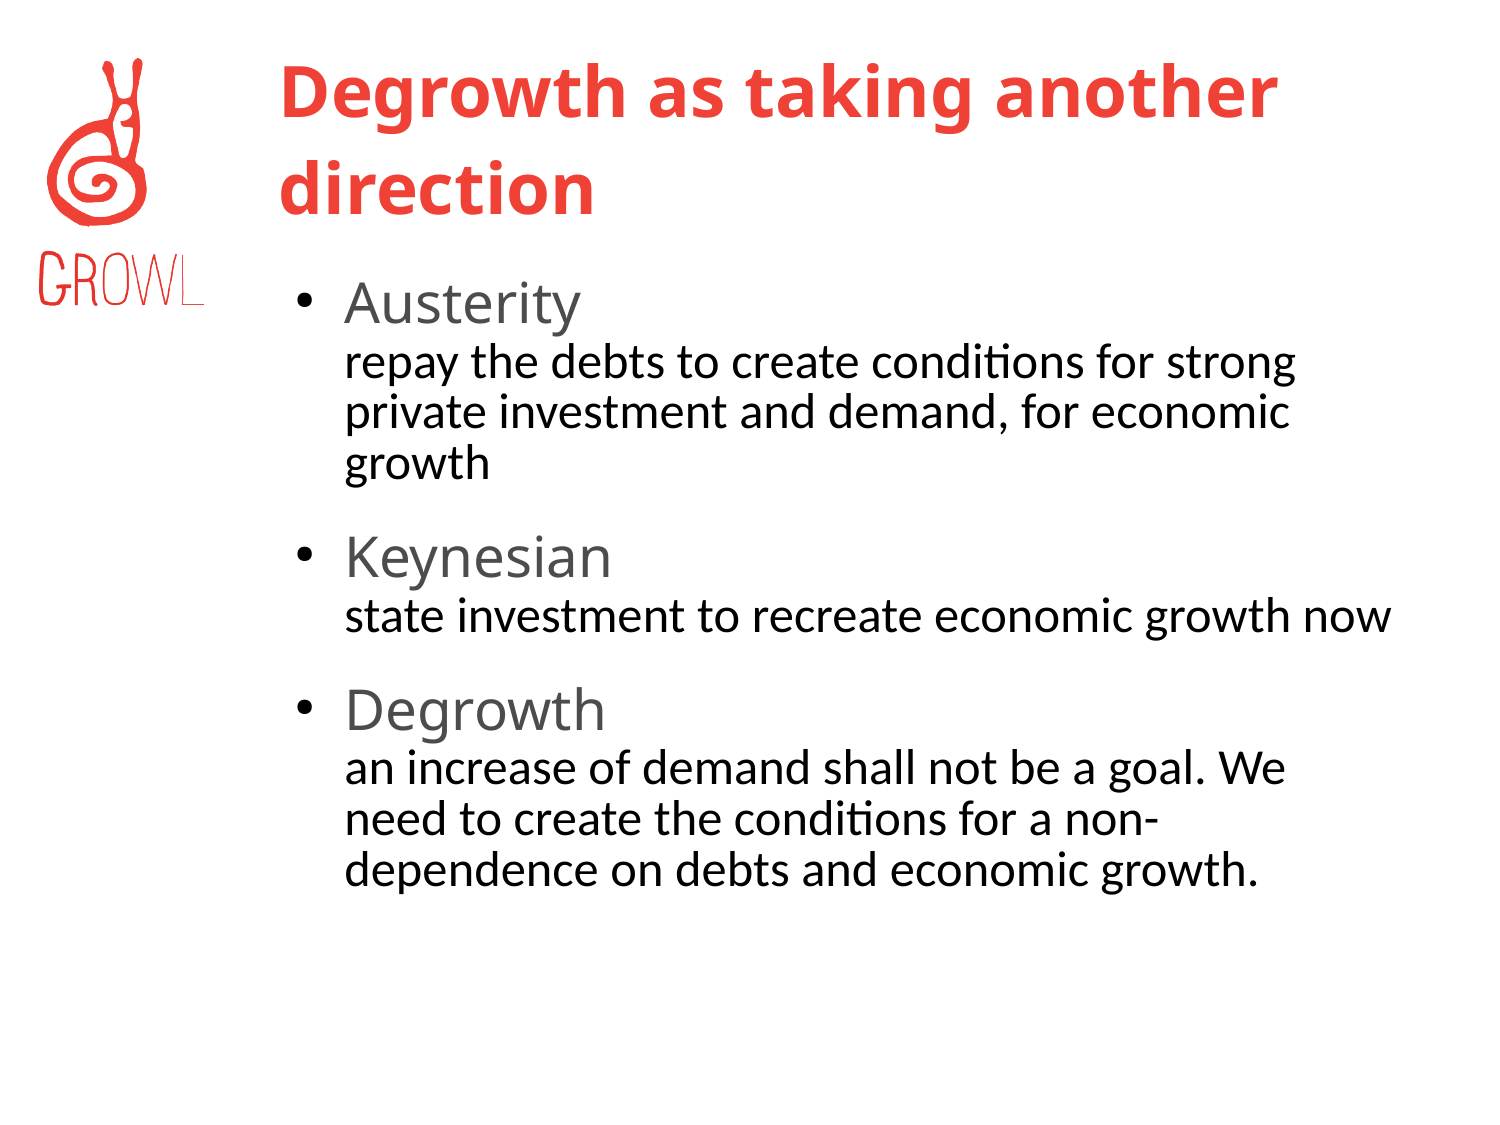

# Degrowth as taking another direction
Austerity
repay the debts to create conditions for strong private investment and demand, for economic growth
Keynesian
state investment to recreate economic growth now
Degrowth
an increase of demand shall not be a goal. We need to create the conditions for a non-dependence on debts and economic growth.